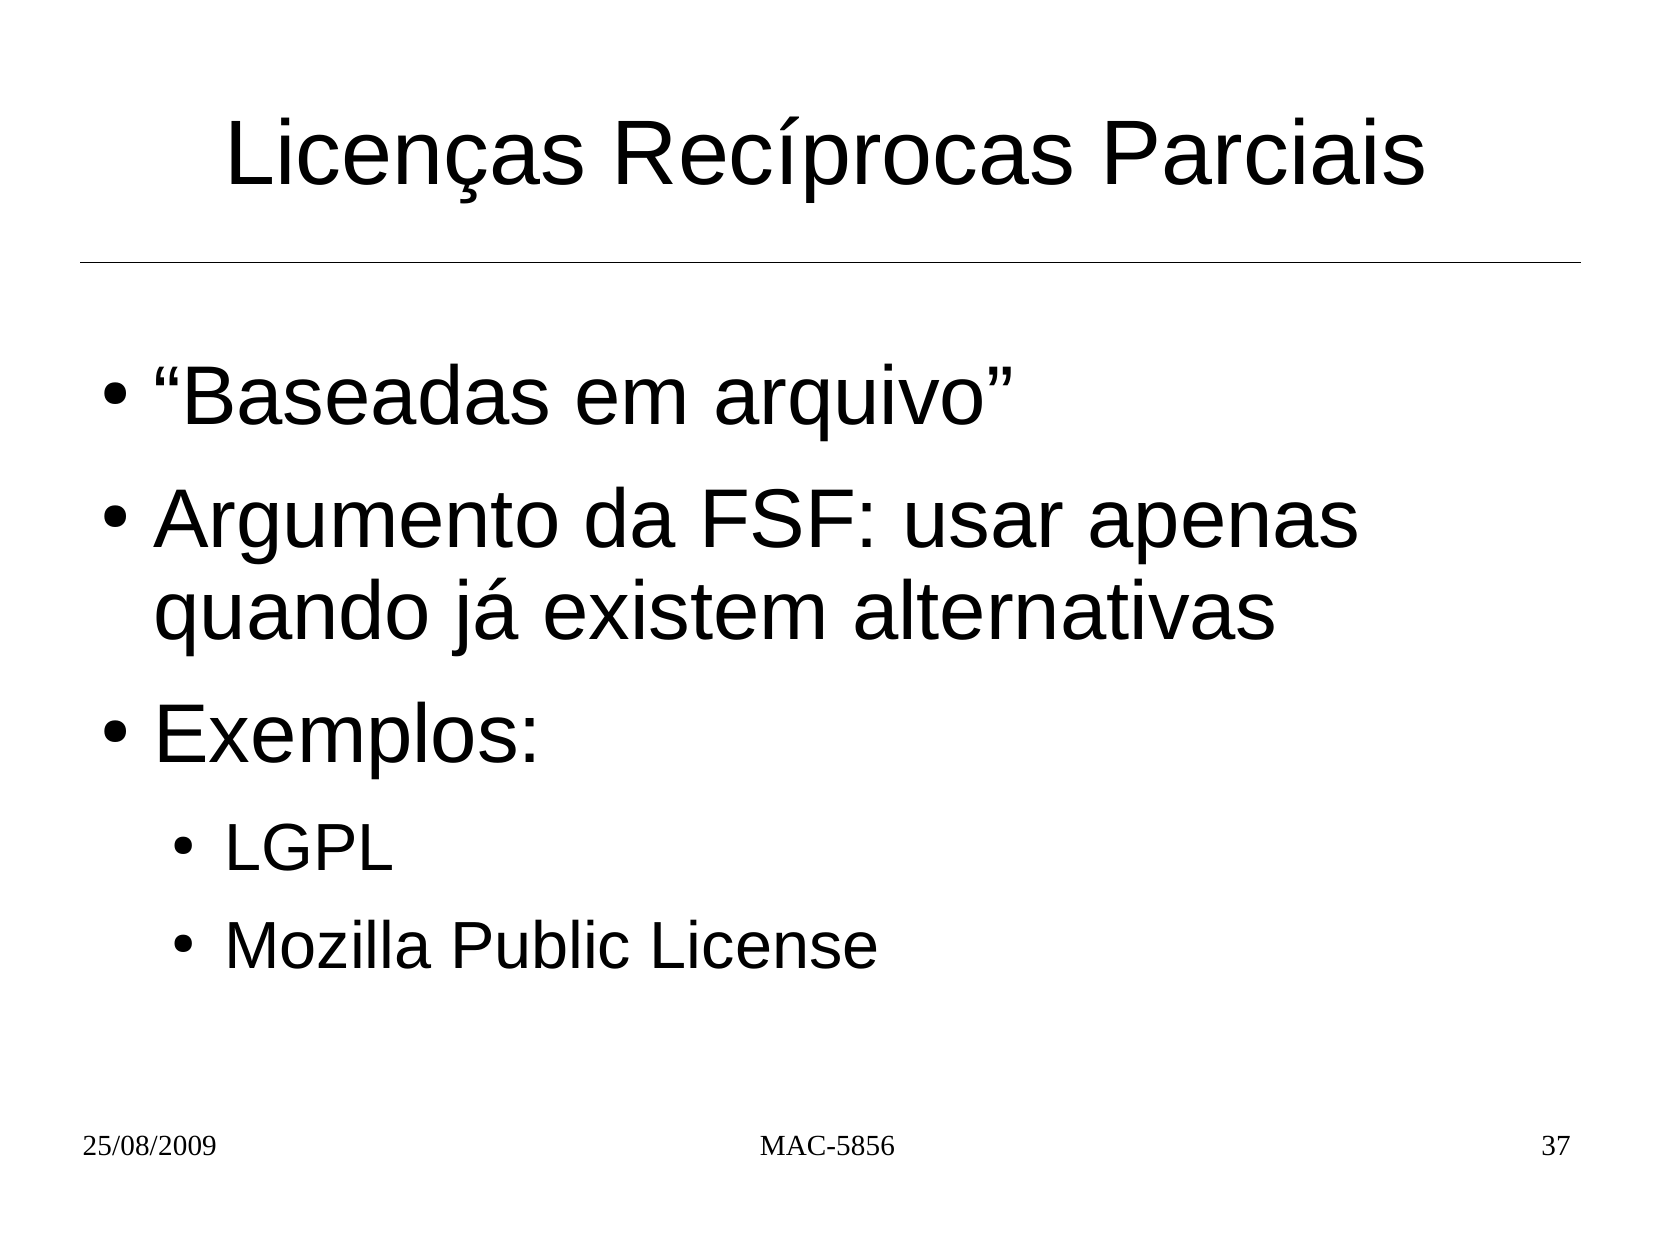

# Licenças Recíprocas Parciais
“Baseadas em arquivo”
Argumento da FSF: usar apenas quando já existem alternativas
Exemplos:
LGPL
Mozilla Public License
25/08/2009
MAC-5856
37